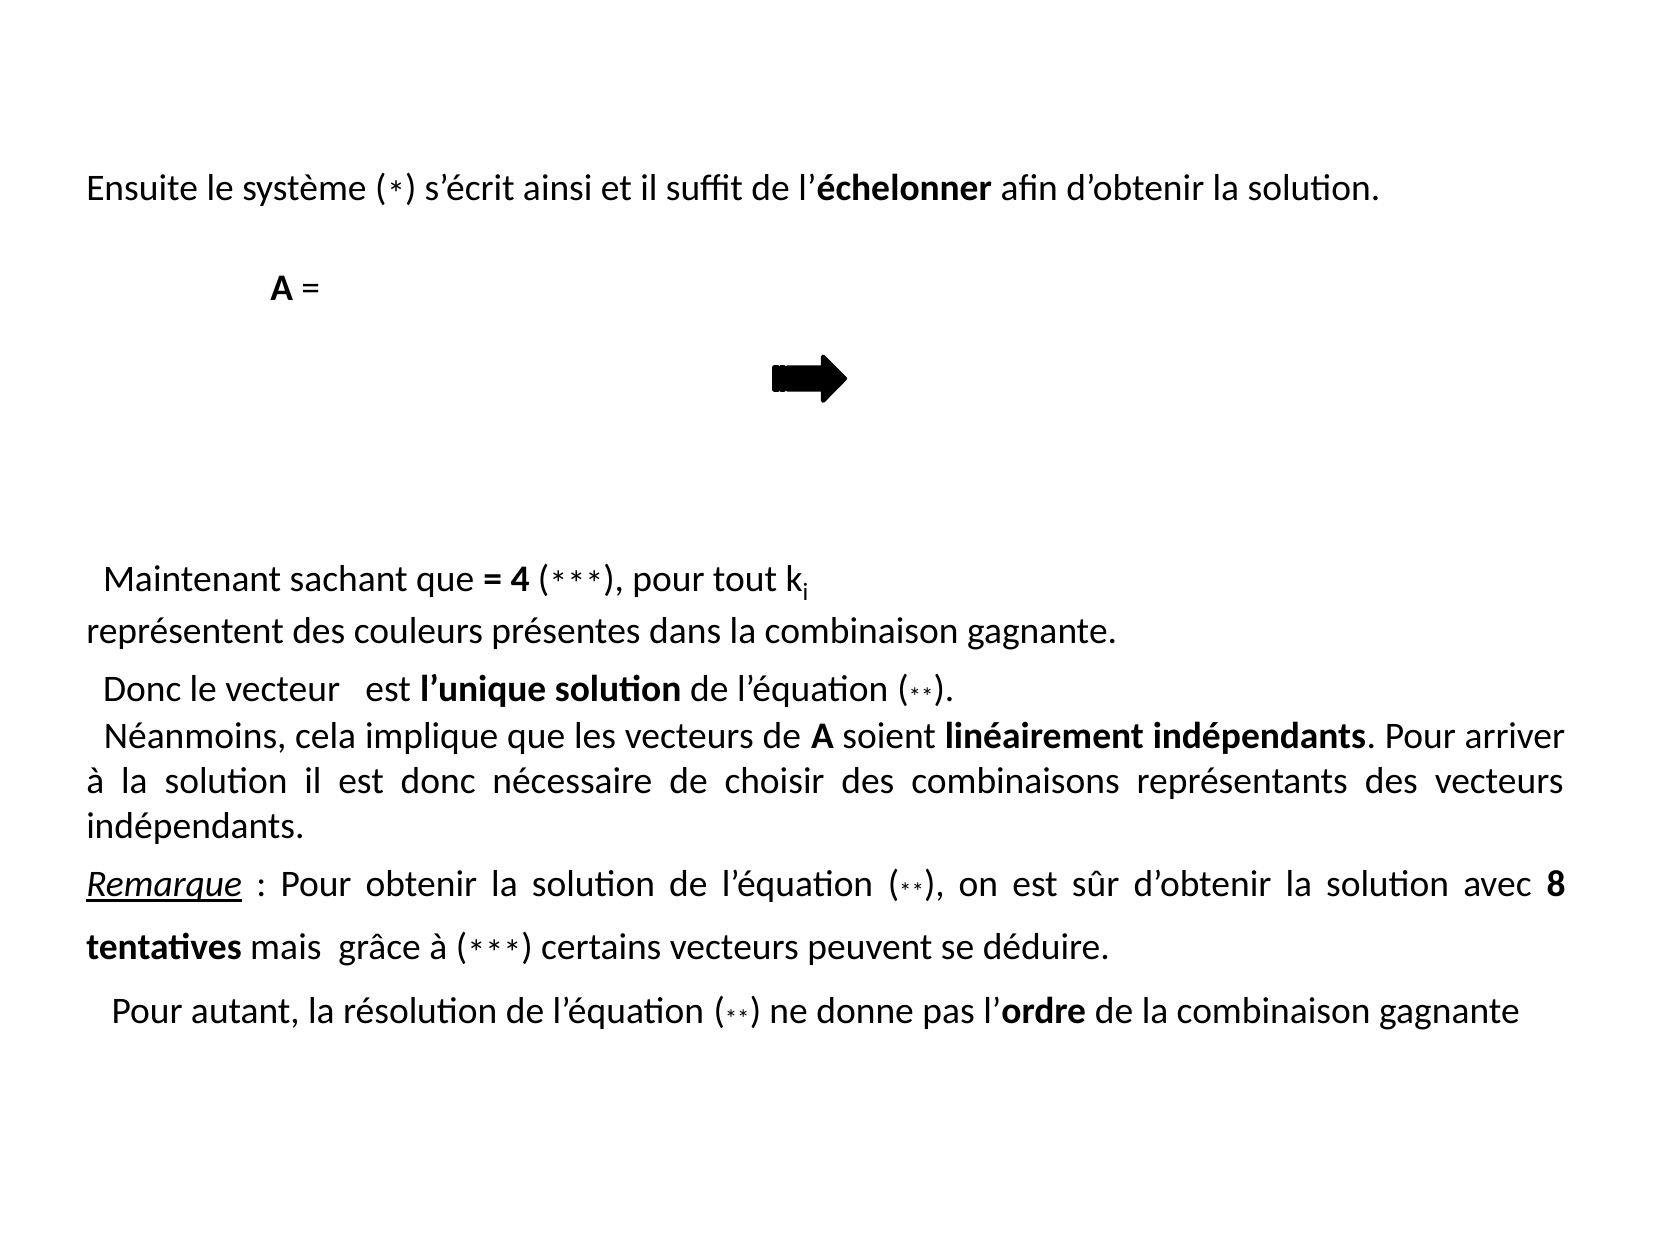

Ensuite le système (*) s’écrit ainsi et il suffit de l’échelonner afin d’obtenir la solution.
A =
 Maintenant sachant que = 4 (***), pour tout ki
représentent des couleurs présentes dans la combinaison gagnante.
 Donc le vecteur est l’unique solution de l’équation (**).
 Néanmoins, cela implique que les vecteurs de A soient linéairement indépendants. Pour arriver à la solution il est donc nécessaire de choisir des combinaisons représentants des vecteurs indépendants.
Remarque : Pour obtenir la solution de l’équation (**), on est sûr d’obtenir la solution avec 8 tentatives mais grâce à (***) certains vecteurs peuvent se déduire.
 Pour autant, la résolution de l’équation (**) ne donne pas l’ordre de la combinaison gagnante